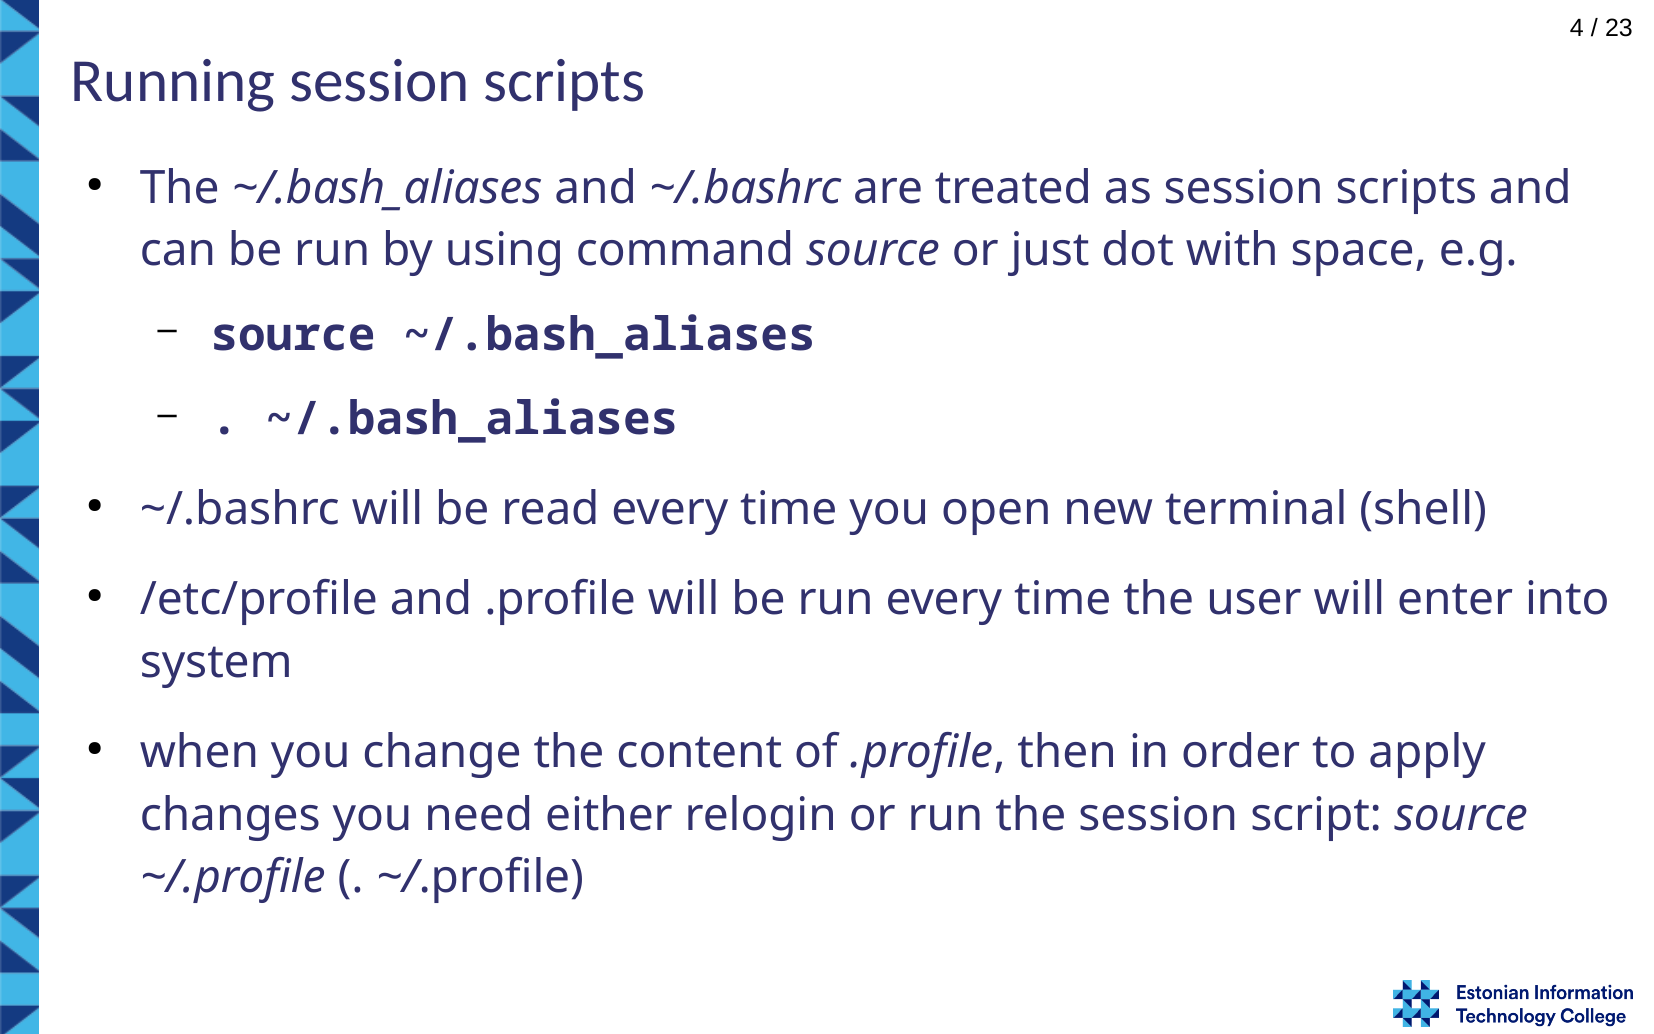

# Running session scripts
The ~/.bash_aliases and ~/.bashrc are treated as session scripts and can be run by using command source or just dot with space, e.g.
source ~/.bash_aliases
. ~/.bash_aliases
~/.bashrc will be read every time you open new terminal (shell)
/etc/profile and .profile will be run every time the user will enter into system
when you change the content of .profile, then in order to apply changes you need either relogin or run the session script: source ~/.profile (. ~/.profile)